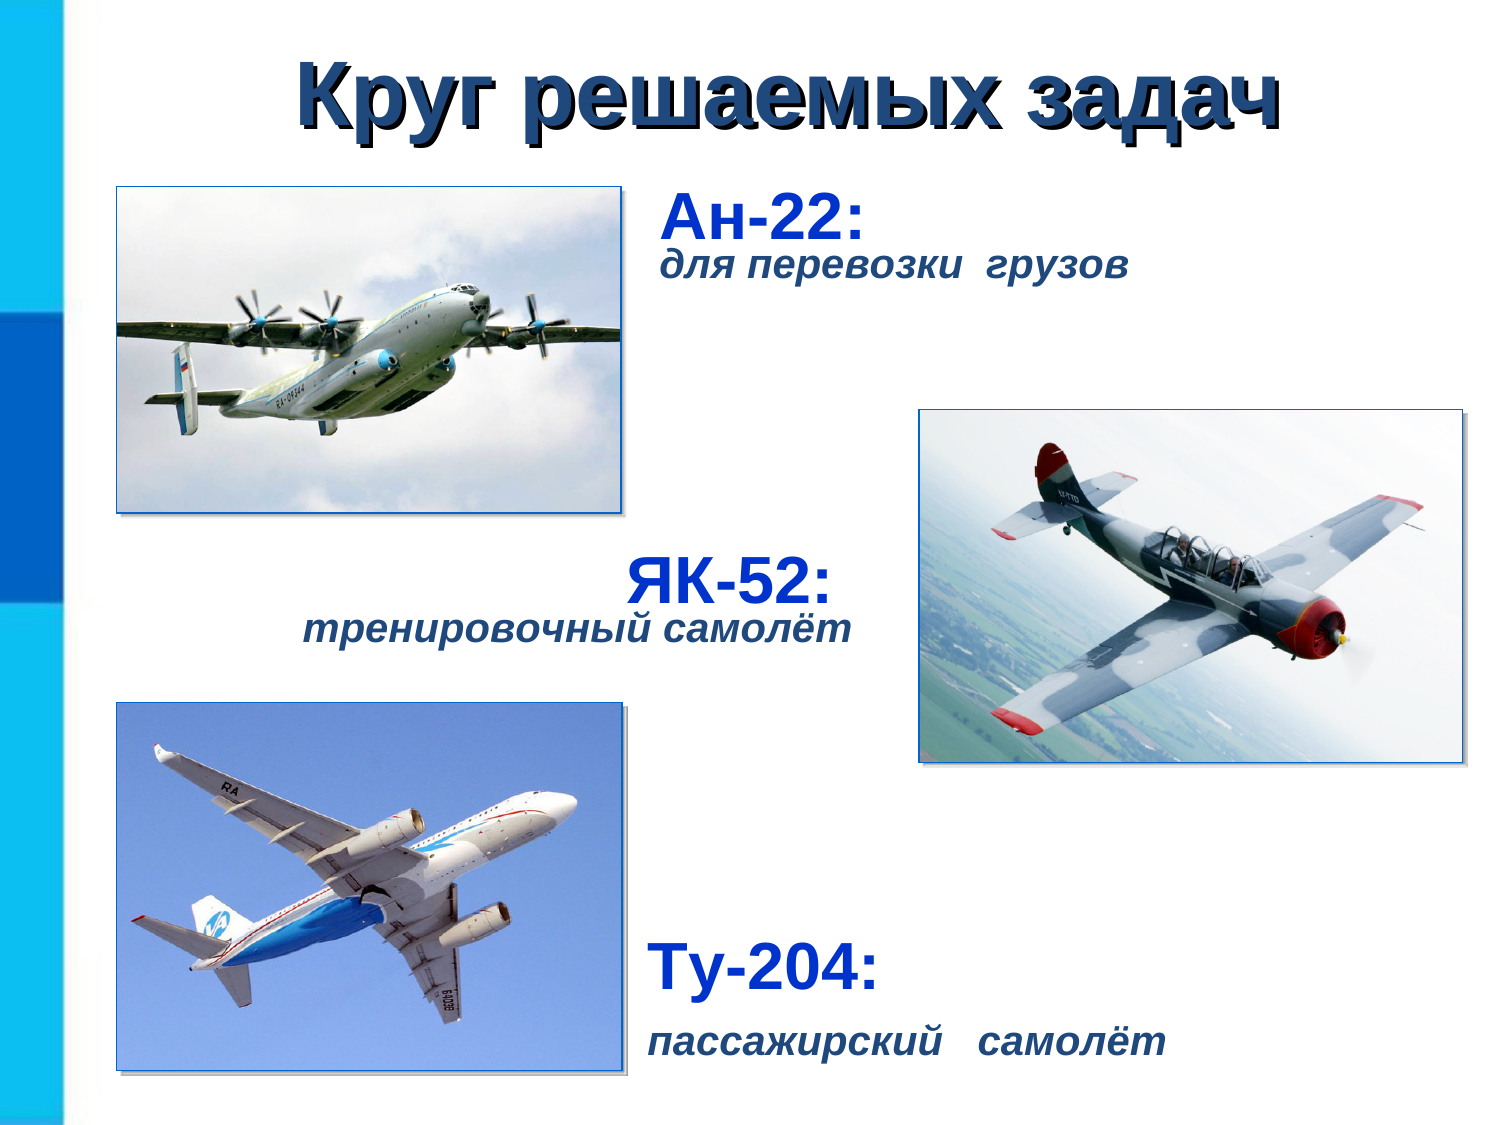

# Круг решаемых задач
Ан-22:
для перевозки грузов
ЯК-52:
тренировочный самолёт
Ту-204:
пассажирский самолёт